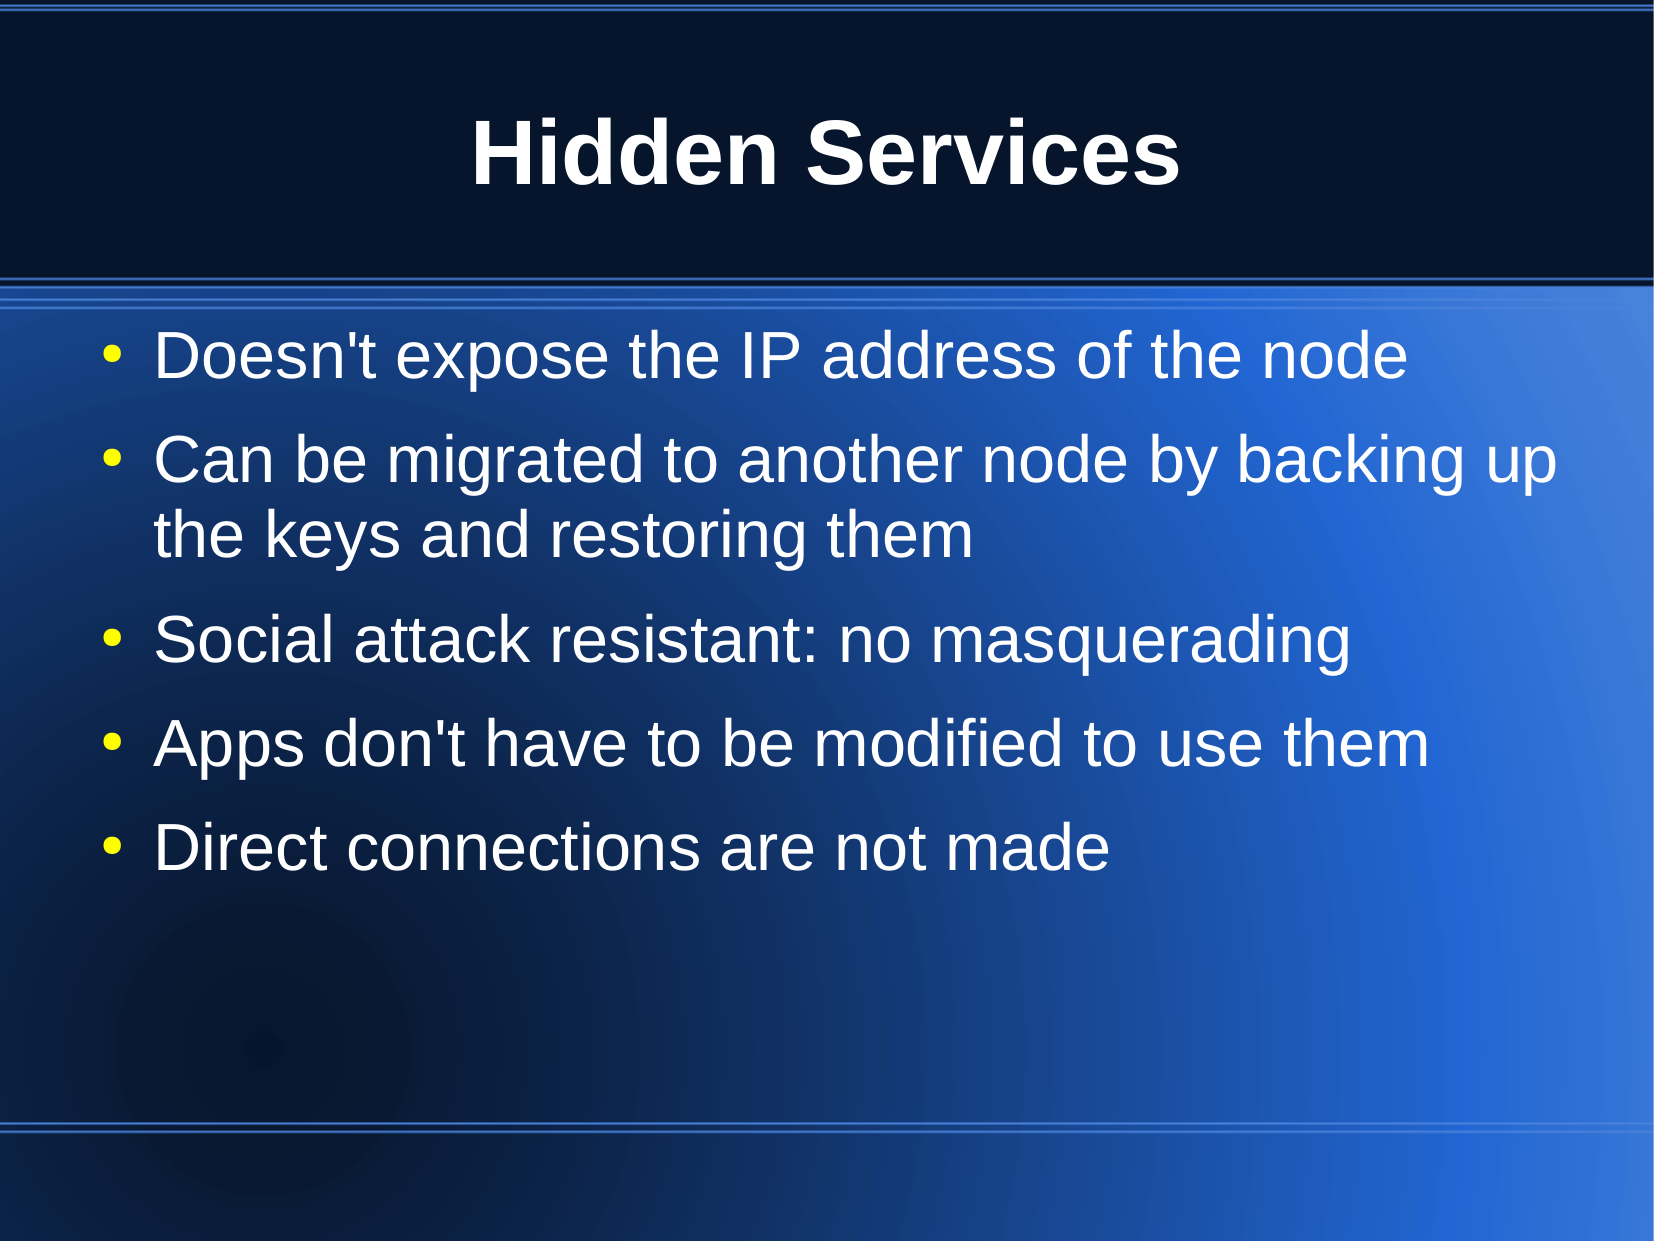

# Hidden Services
Doesn't expose the IP address of the node
Can be migrated to another node by backing up the keys and restoring them
Social attack resistant: no masquerading
Apps don't have to be modified to use them
Direct connections are not made